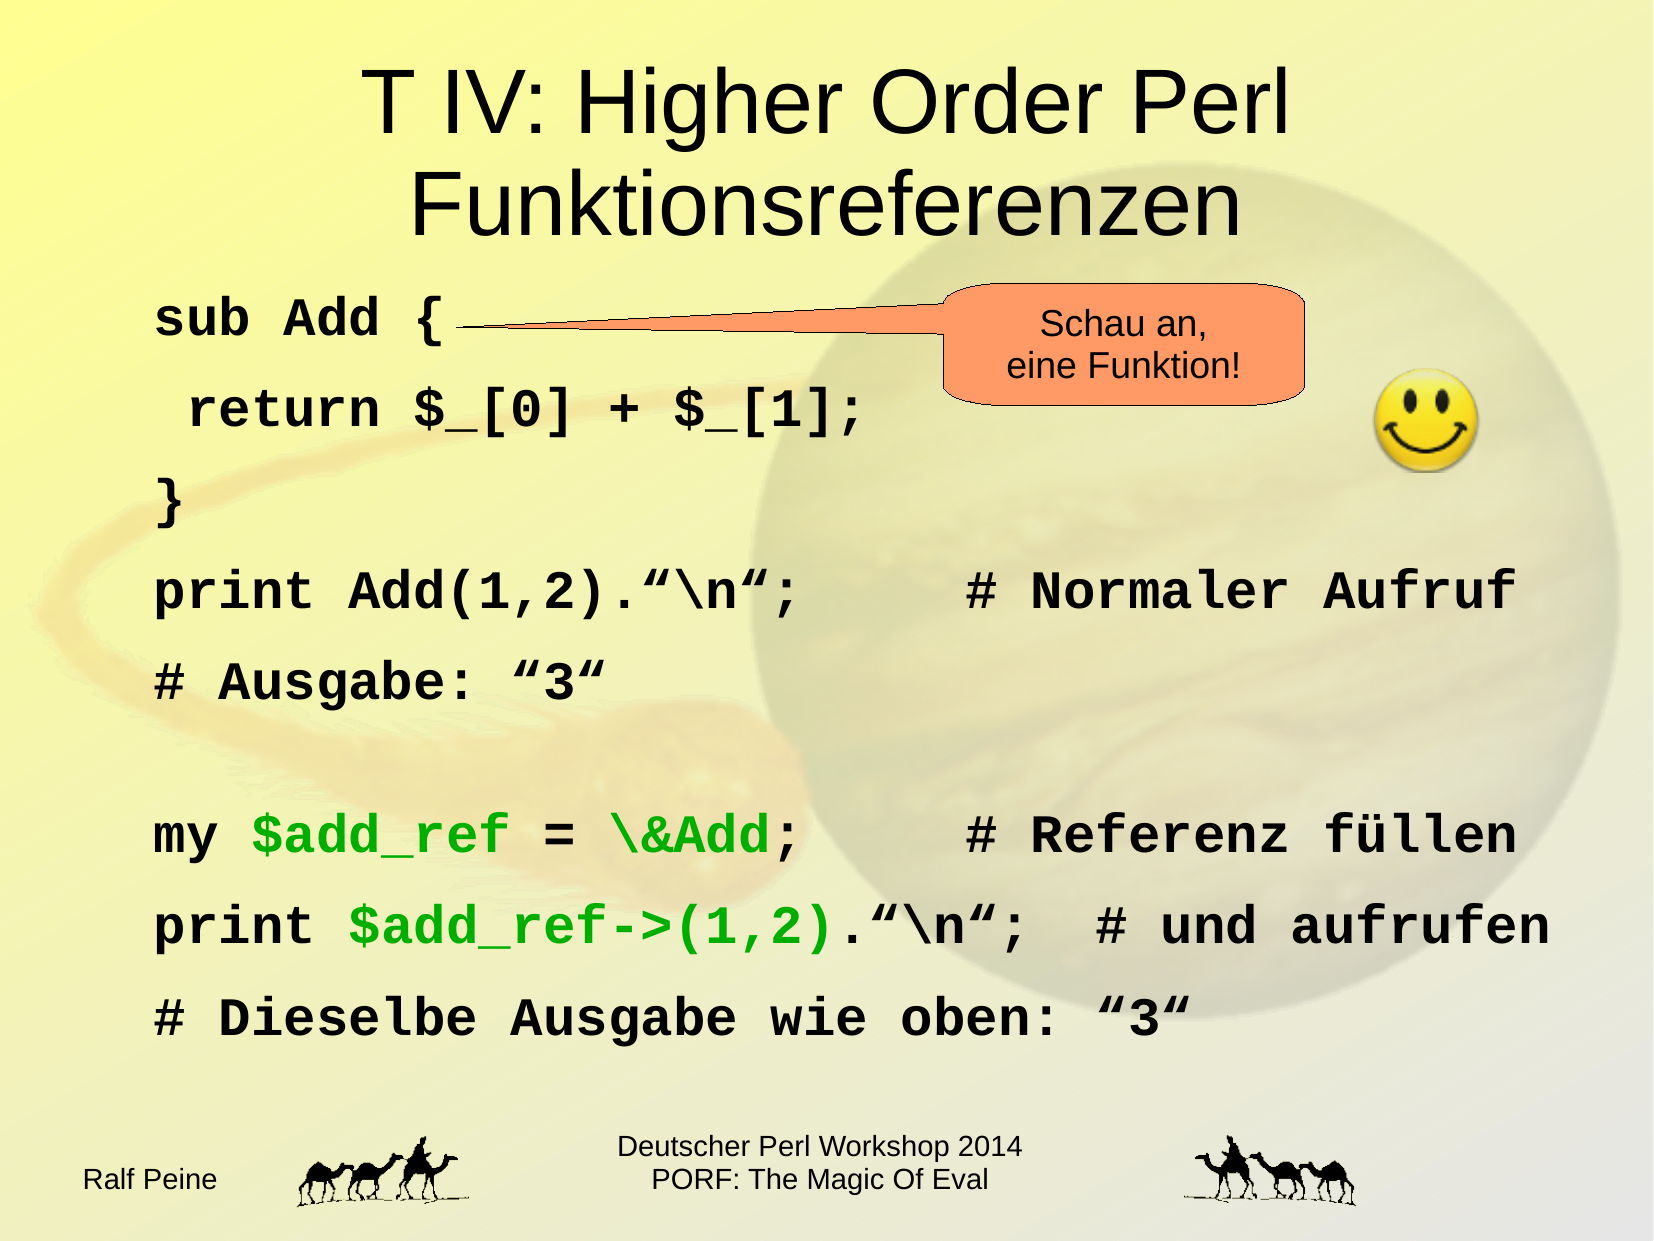

# T IV: Higher Order Perl Funktionsreferenzen
Schau an,
eine Funktion!
sub Add {
 return $_[0] + $_[1];
}
print Add(1,2).“\n“; # Normaler Aufruf
# Ausgabe: “3“
my $add_ref = \&Add; # Referenz füllen
print $add_ref->(1,2).“\n“; # und aufrufen
# Dieselbe Ausgabe wie oben: “3“